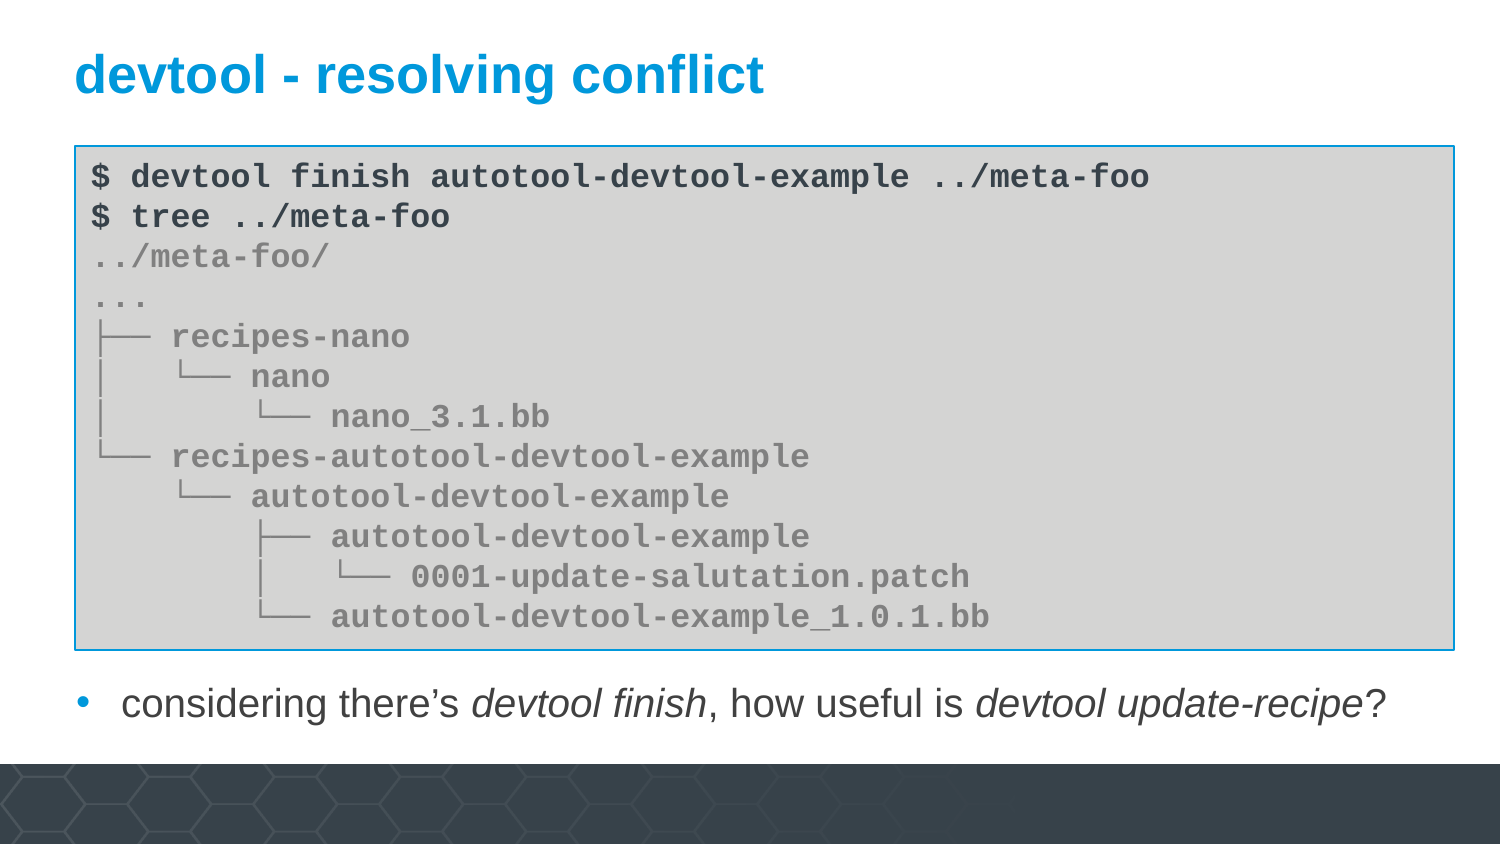

devtool - resolving conflict
$ devtool finish autotool-devtool-example ../meta-foo
$ tree ../meta-foo
../meta-foo/
...
├── recipes-nano
│   └── nano
│   └── nano_3.1.bb
└── recipes-autotool-devtool-example
 └── autotool-devtool-example
 ├── autotool-devtool-example
 │   └── 0001-update-salutation.patch
 └── autotool-devtool-example_1.0.1.bb
considering there’s devtool finish, how useful is devtool update-recipe?